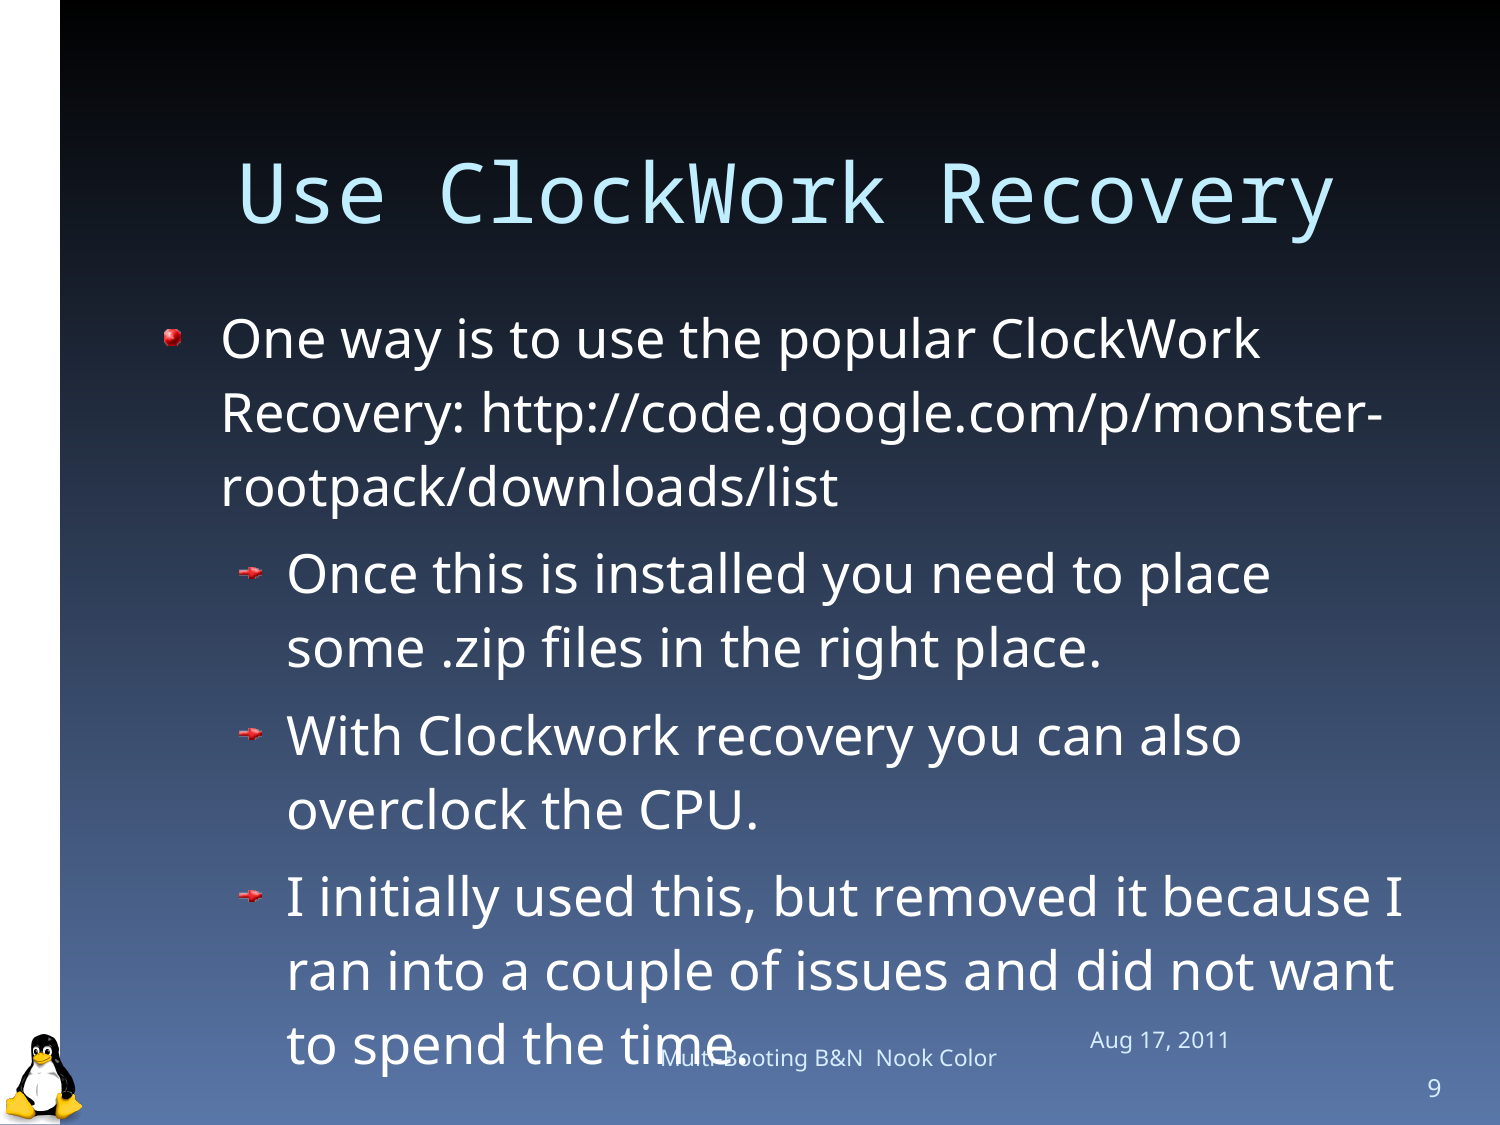

# Use ClockWork Recovery
One way is to use the popular ClockWork Recovery: http://code.google.com/p/monster-rootpack/downloads/list
Once this is installed you need to place some .zip files in the right place.
With Clockwork recovery you can also overclock the CPU.
I initially used this, but removed it because I ran into a couple of issues and did not want to spend the time.
Feb 20, 2009
9